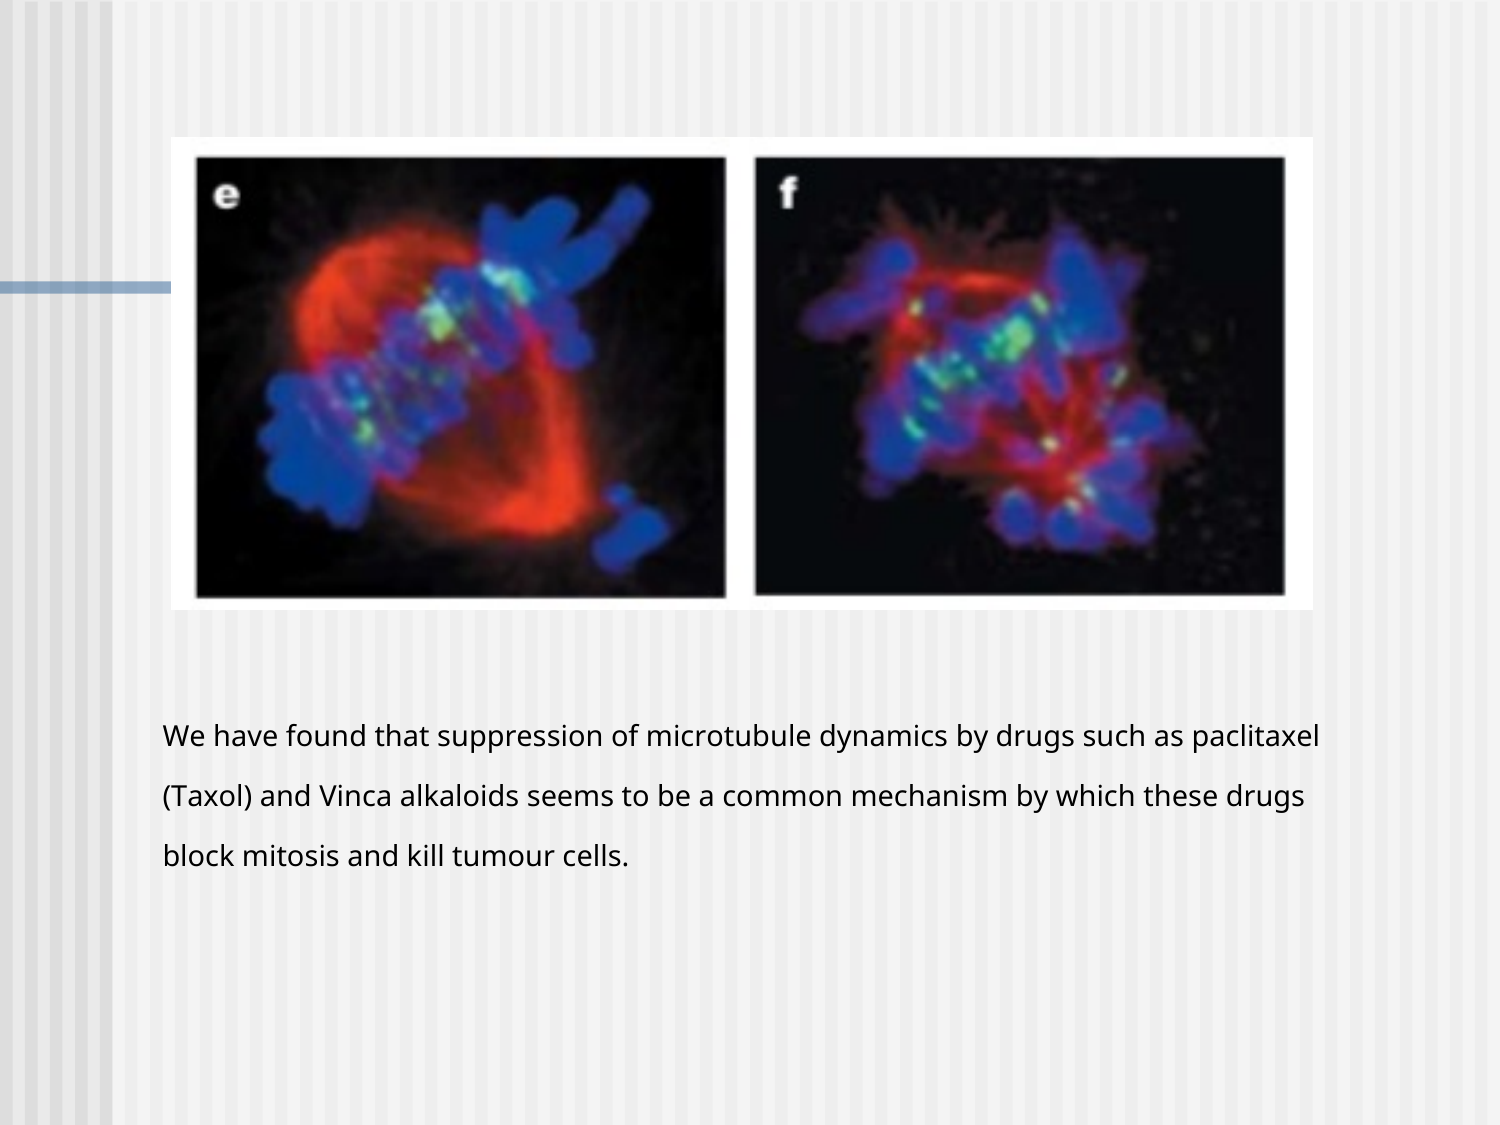

We have found that suppression of microtubule dynamics by drugs such as paclitaxel (Taxol) and Vinca alkaloids seems to be a common mechanism by which these drugs block mitosis and kill tumour cells.